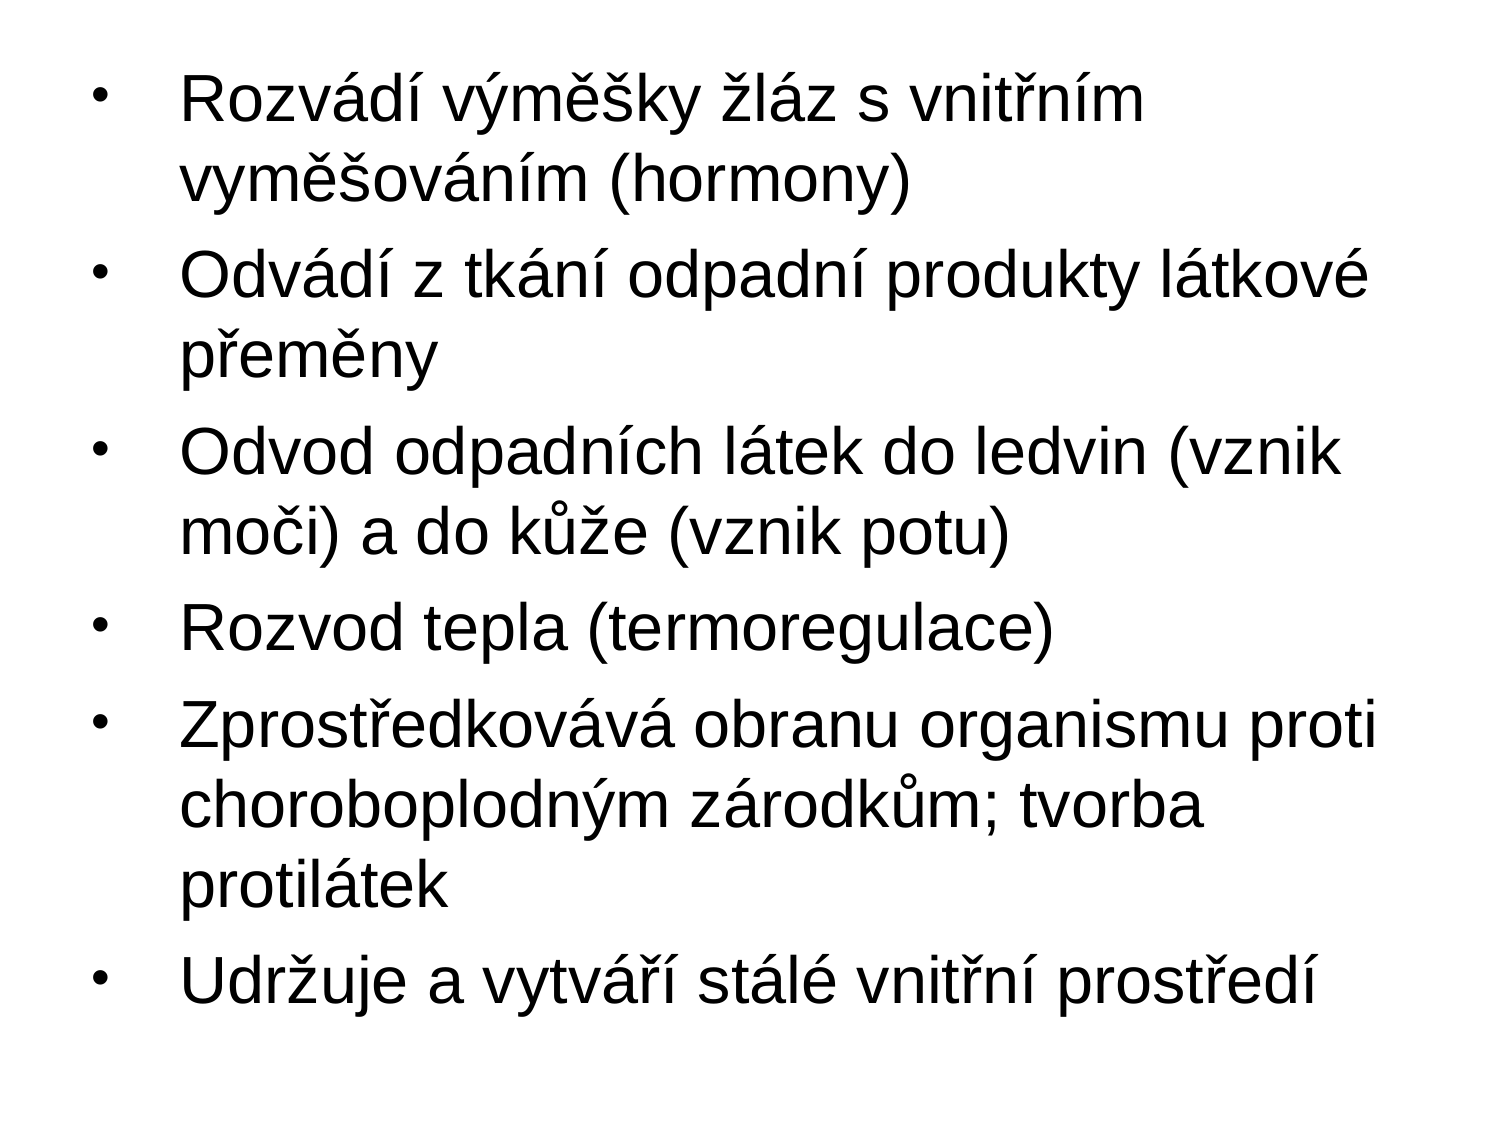

# Rozvádí výměšky žláz s vnitřním vyměšováním (hormony)
Odvádí z tkání odpadní produkty látkové přeměny
Odvod odpadních látek do ledvin (vznik moči) a do kůže (vznik potu)
Rozvod tepla (termoregulace)
Zprostředkovává obranu organismu proti choroboplodným zárodkům; tvorba protilátek
Udržuje a vytváří stálé vnitřní prostředí